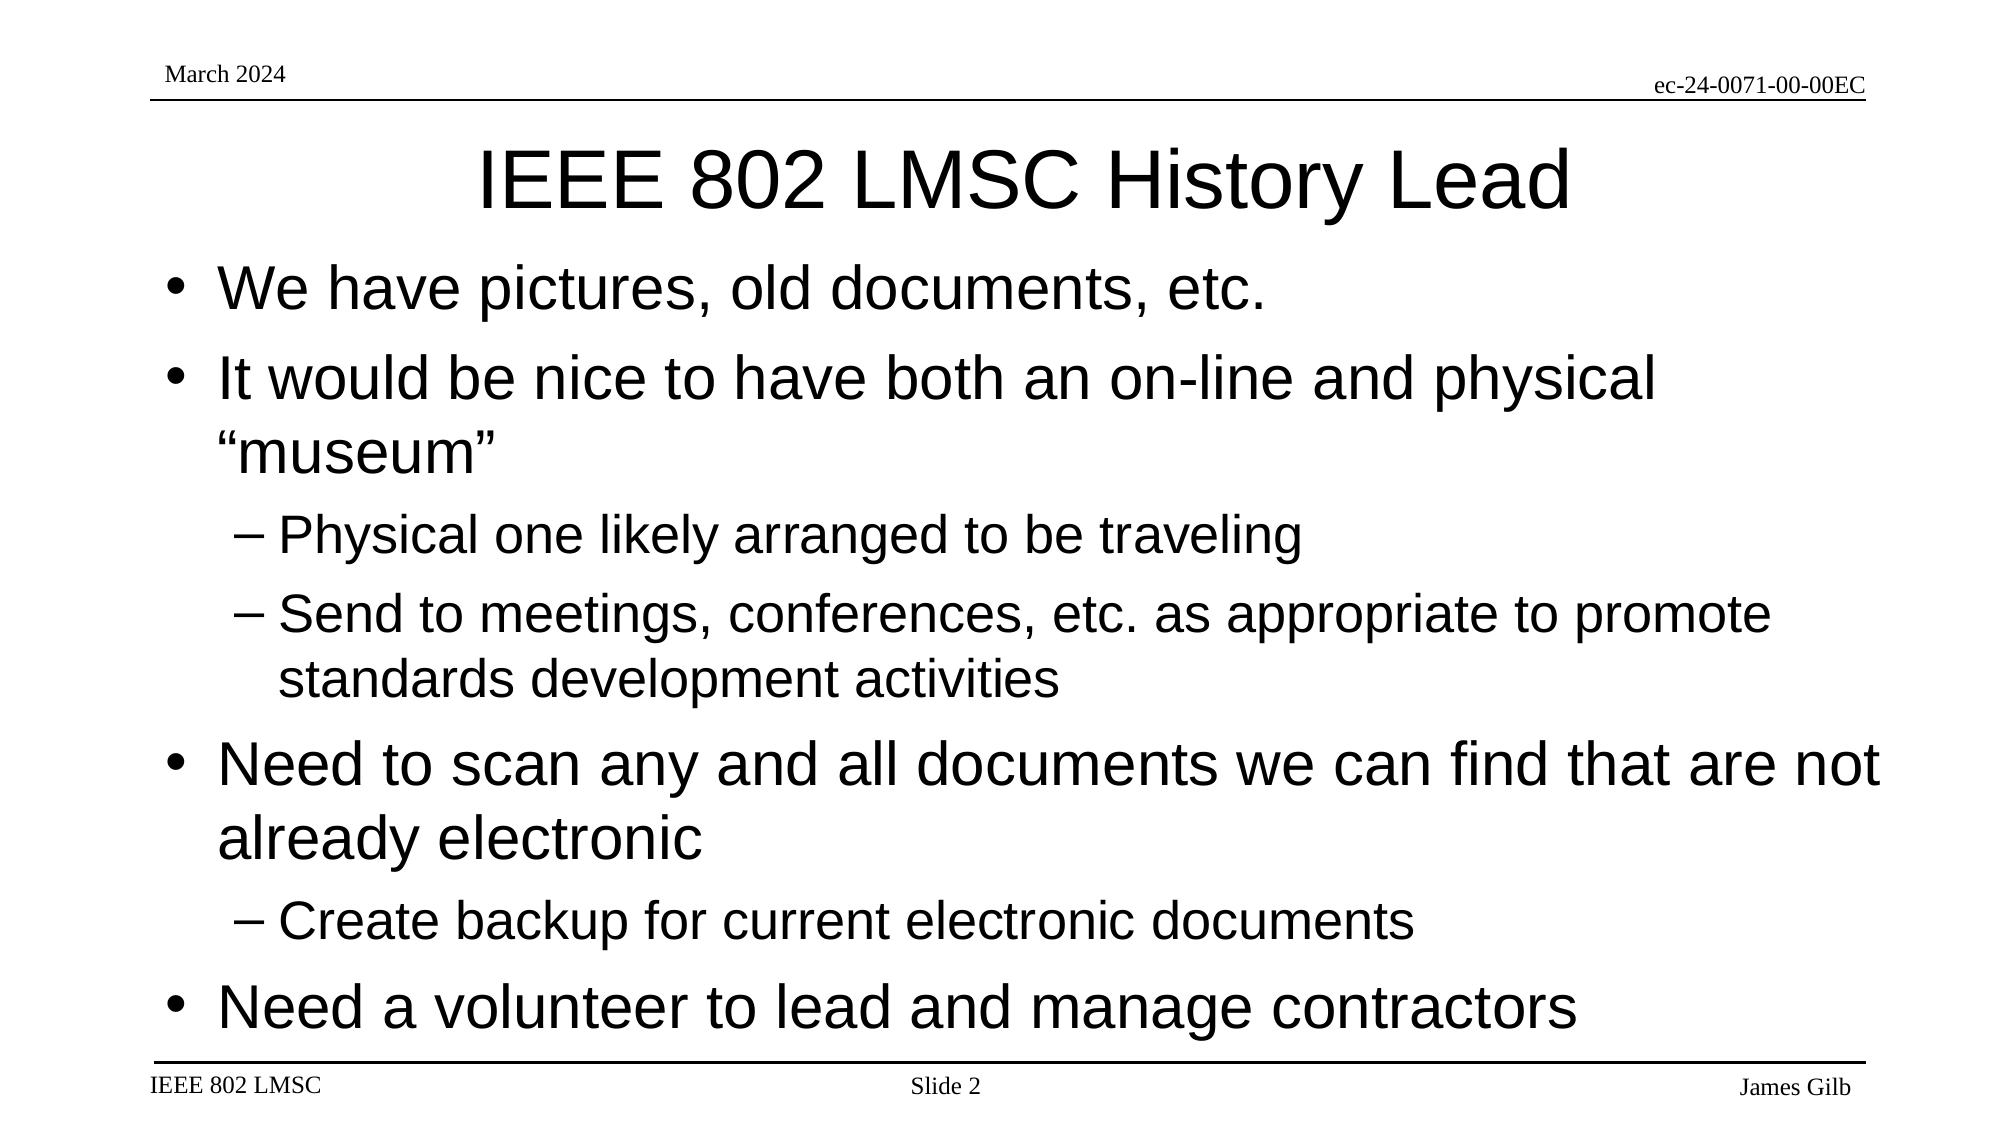

# IEEE 802 LMSC History Lead
We have pictures, old documents, etc.
It would be nice to have both an on-line and physical “museum”
Physical one likely arranged to be traveling
Send to meetings, conferences, etc. as appropriate to promote standards development activities
Need to scan any and all documents we can find that are not already electronic
Create backup for current electronic documents
Need a volunteer to lead and manage contractors
2